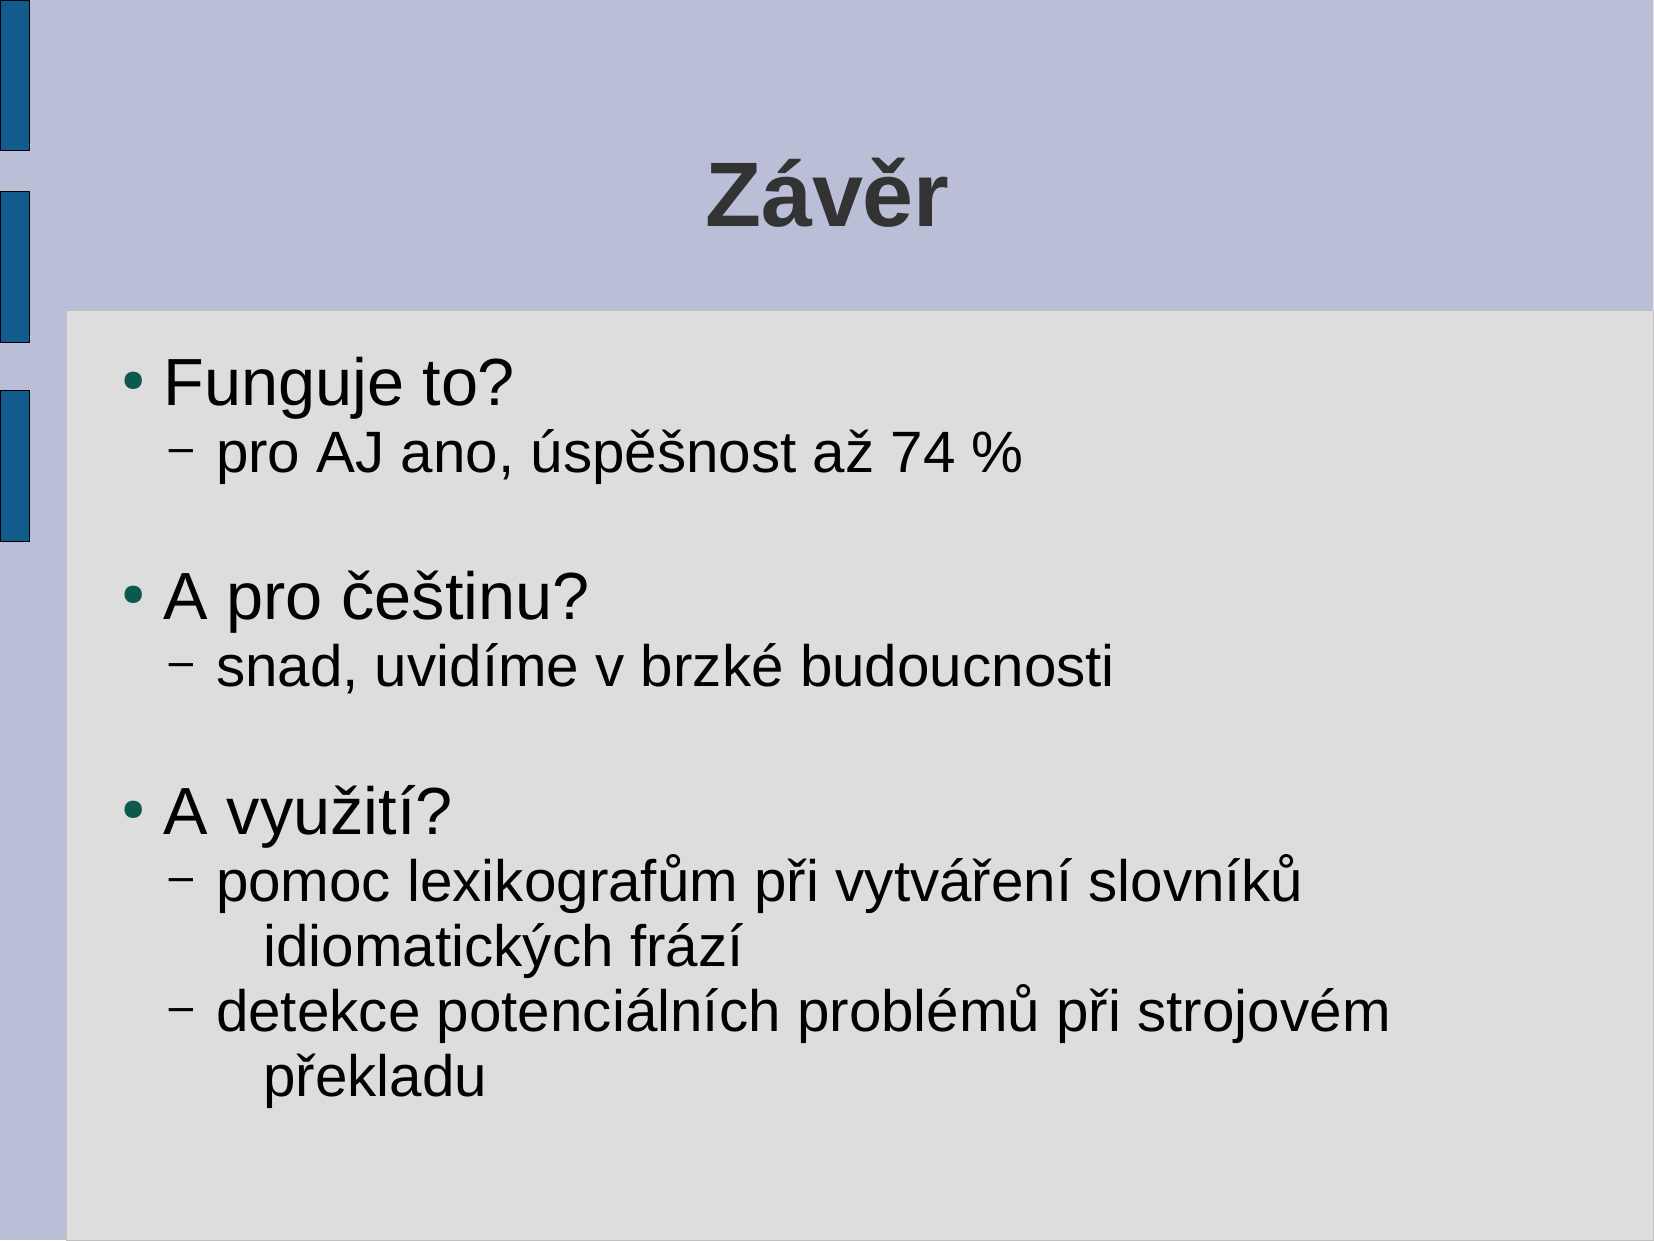

# Závěr
 Funguje to?
pro AJ ano, úspěšnost až 74 %
 A pro češtinu?
snad, uvidíme v brzké budoucnosti
 A využití?
pomoc lexikografům při vytváření slovníků idiomatických frází
detekce potenciálních problémů při strojovém překladu